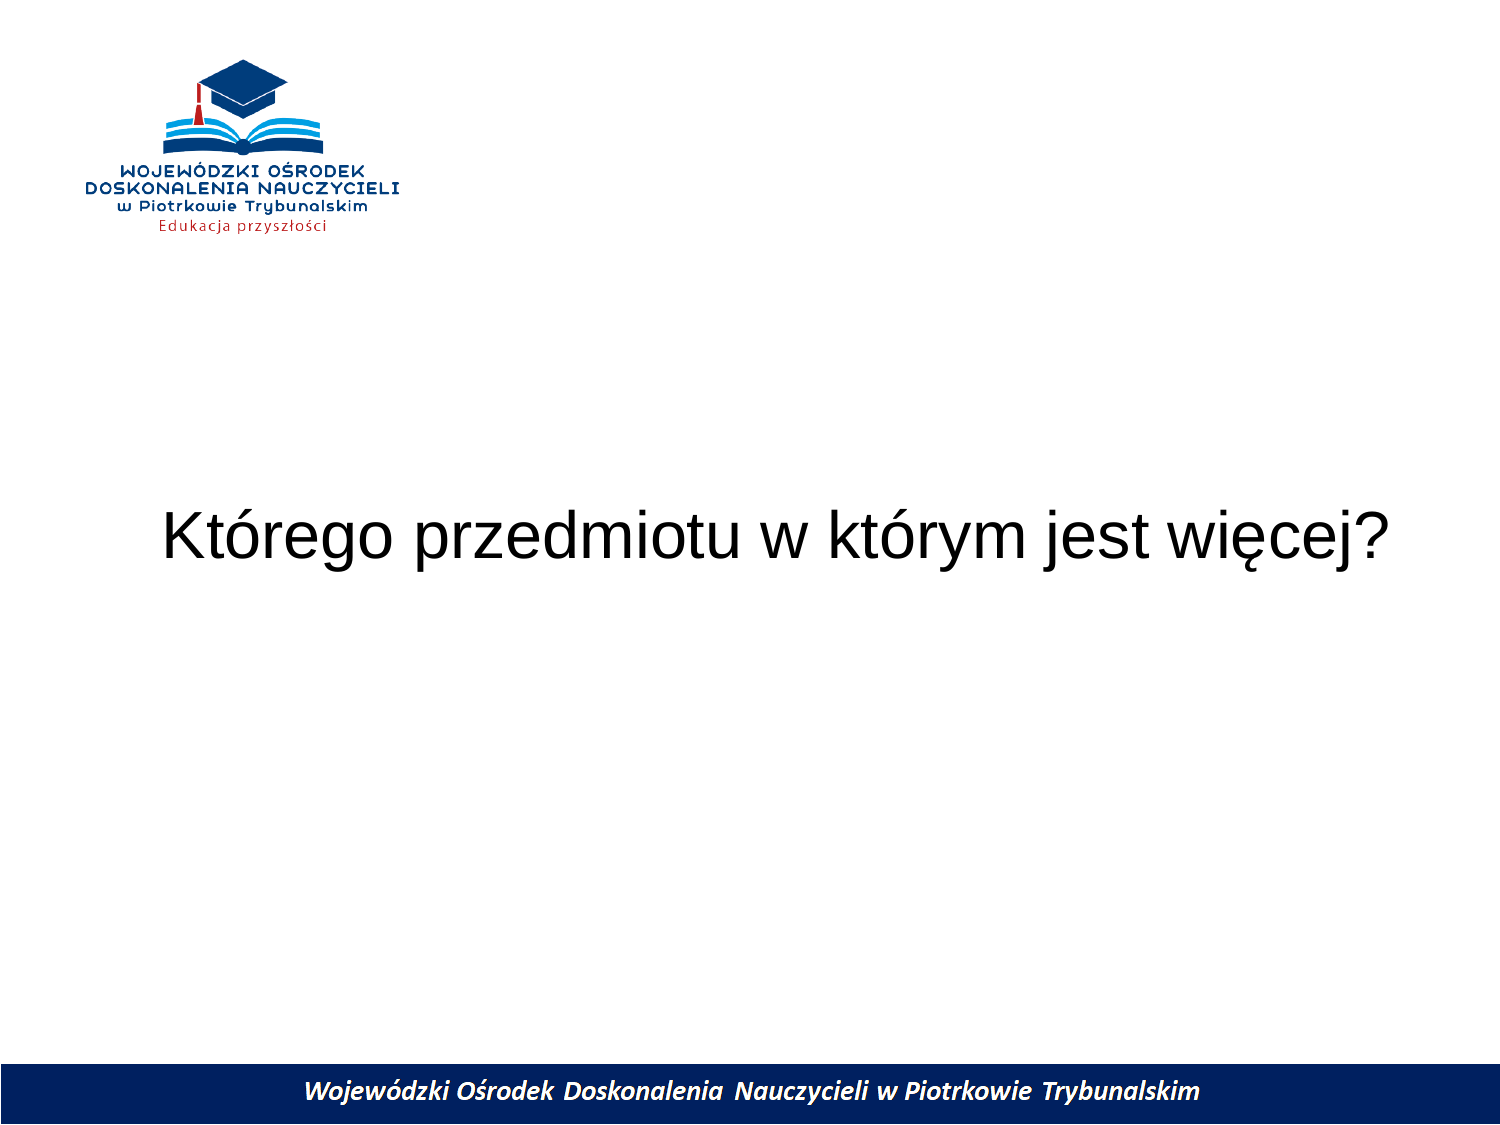

# Którego przedmiotu w którym jest więcej?